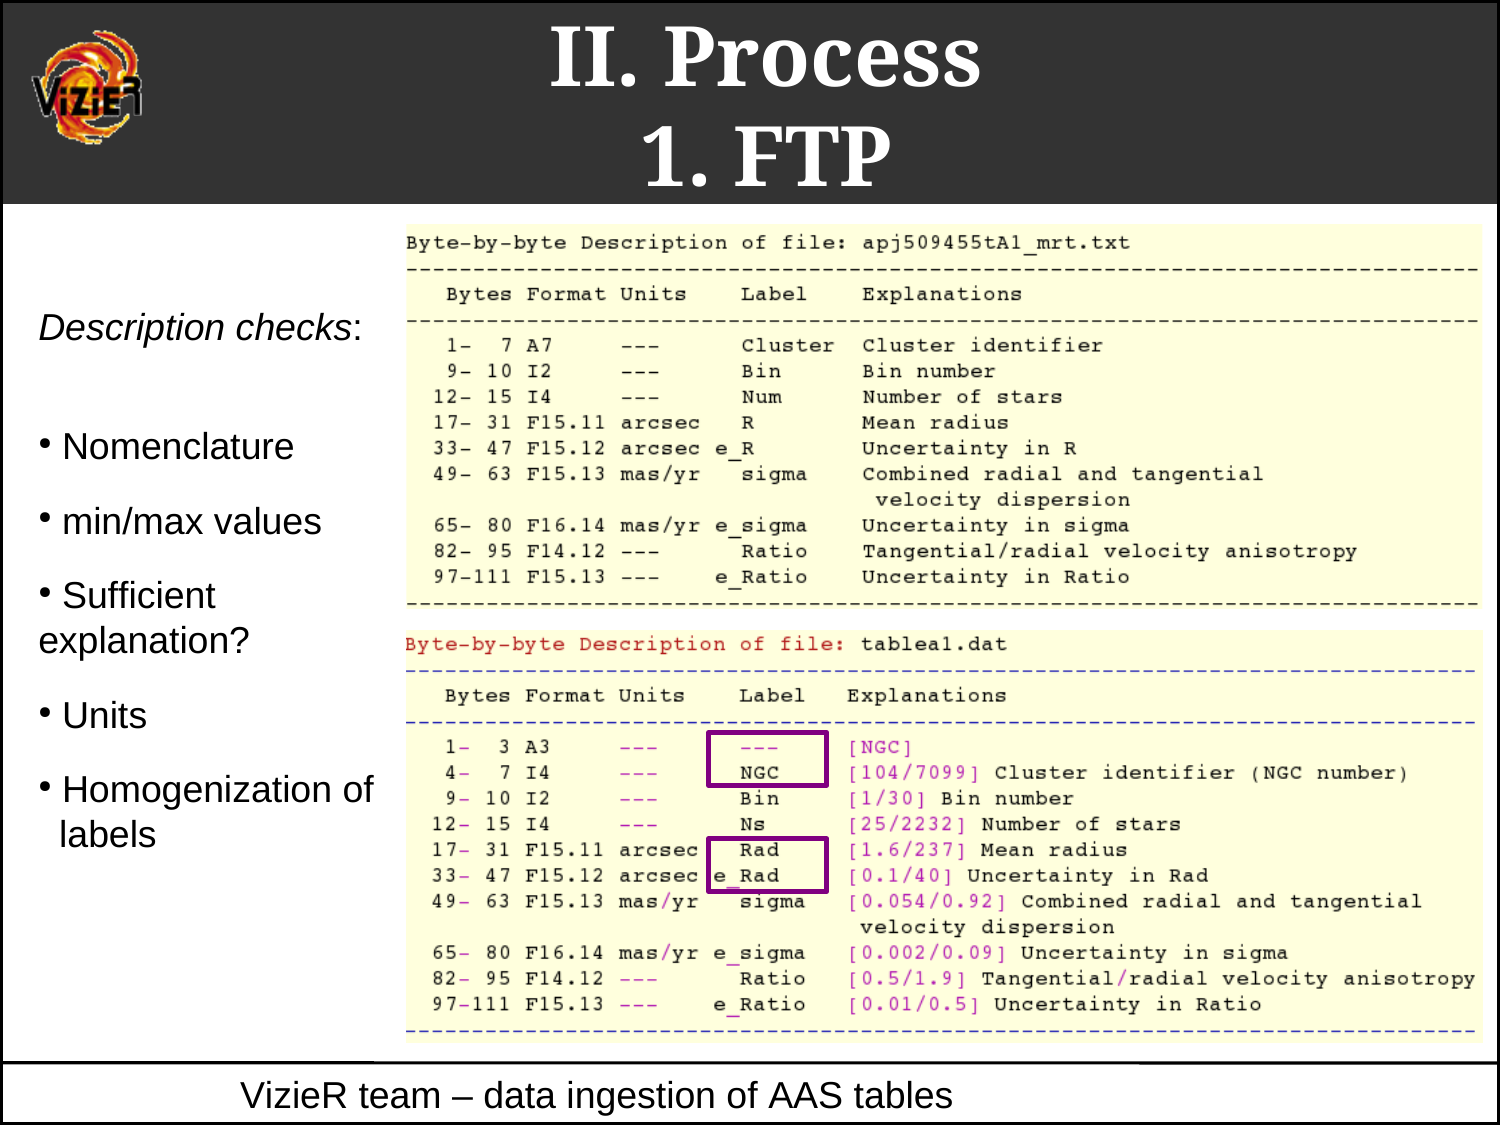

# II. Process 1. FTP
Description checks:
 Nomenclature
 min/max values
 Sufficient explanation?
 Units
 Homogenization of labels